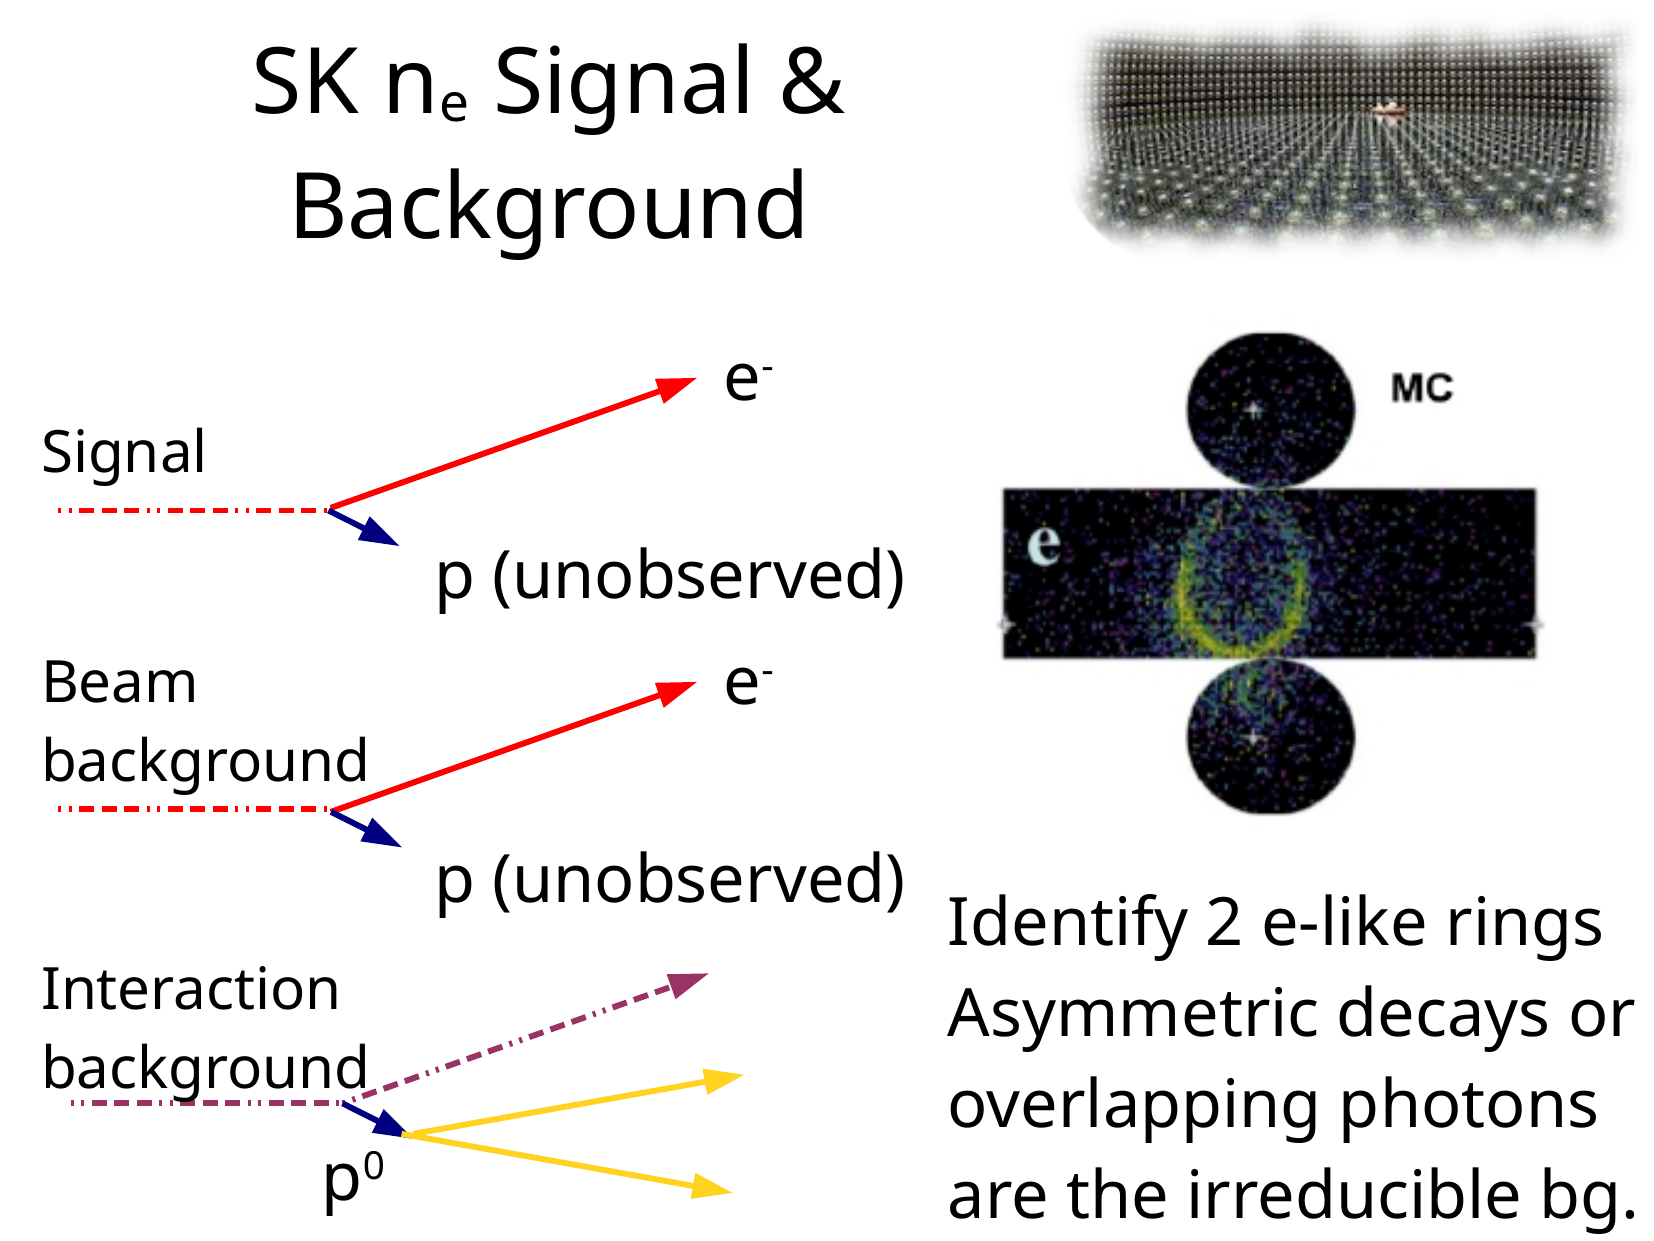

# SK ne Signal & Background
e-
Signal
p (unobserved)
e-
Beam
background
p (unobserved)
Identify 2 e-like rings
Asymmetric decays or
overlapping photons
are the irreducible bg.
Interaction
background
p0